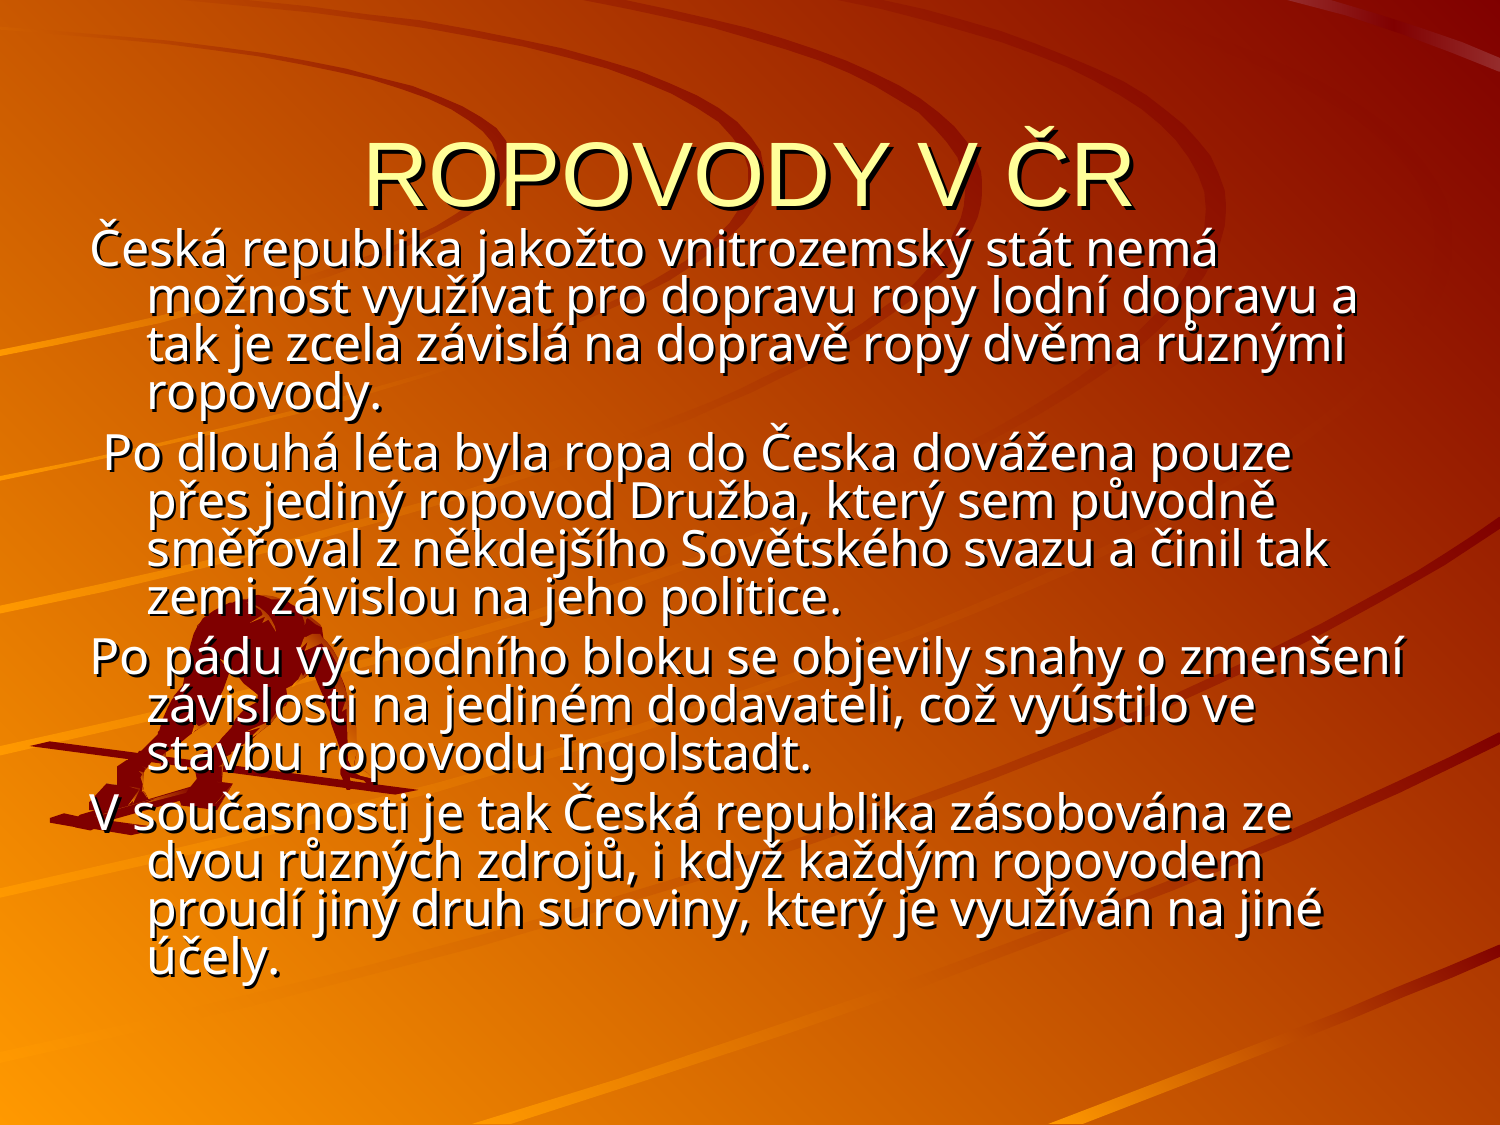

# ROPOVODY V ČR
Česká republika jakožto vnitrozemský stát nemá možnost využívat pro dopravu ropy lodní dopravu a tak je zcela závislá na dopravě ropy dvěma různými ropovody.
 Po dlouhá léta byla ropa do Česka dovážena pouze přes jediný ropovod Družba, který sem původně směřoval z někdejšího Sovětského svazu a činil tak zemi závislou na jeho politice.
Po pádu východního bloku se objevily snahy o zmenšení závislosti na jediném dodavateli, což vyústilo ve stavbu ropovodu Ingolstadt.
V současnosti je tak Česká republika zásobována ze dvou různých zdrojů, i když každým ropovodem proudí jiný druh suroviny, který je využíván na jiné účely.